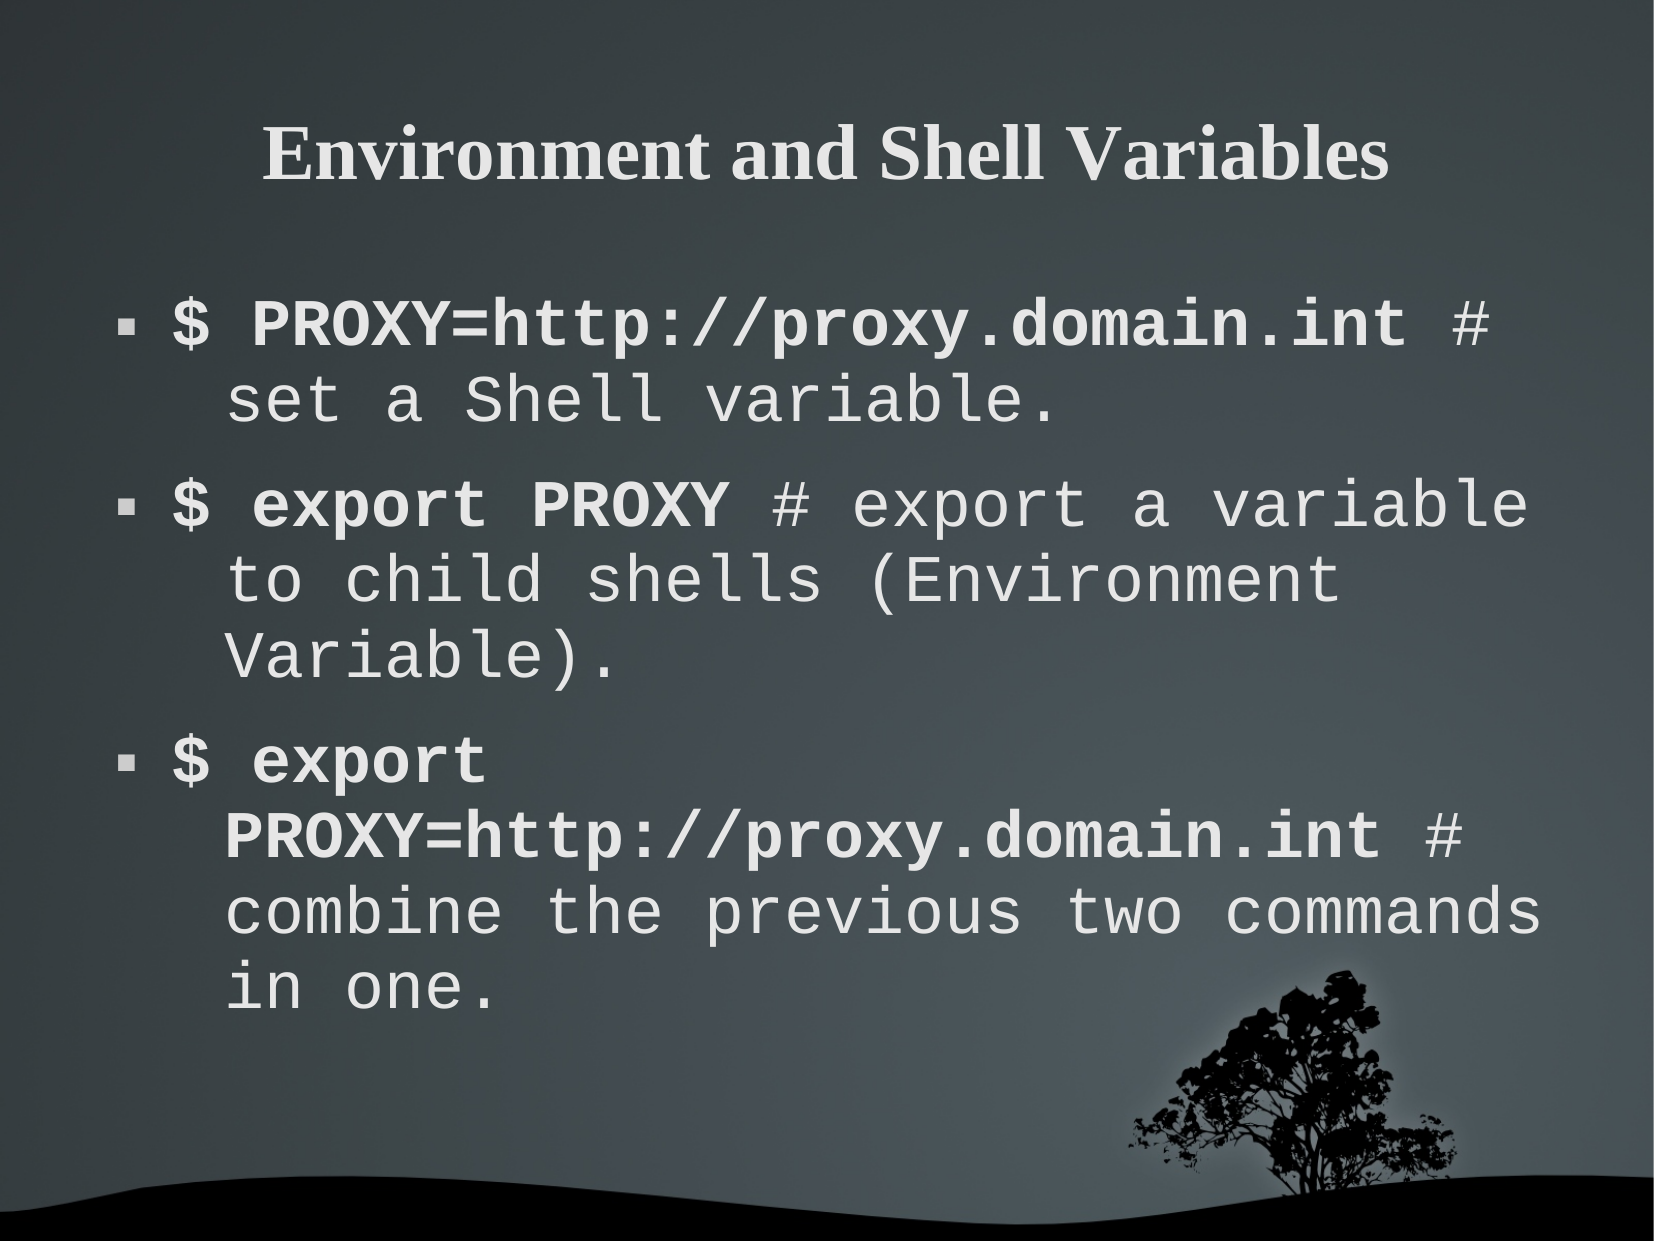

# Environment and Shell Variables
$ PROXY=http://proxy.domain.int # set a Shell variable.
$ export PROXY # export a variable to child shells (Environment Variable).
$ export PROXY=http://proxy.domain.int # combine the previous two commands in one.